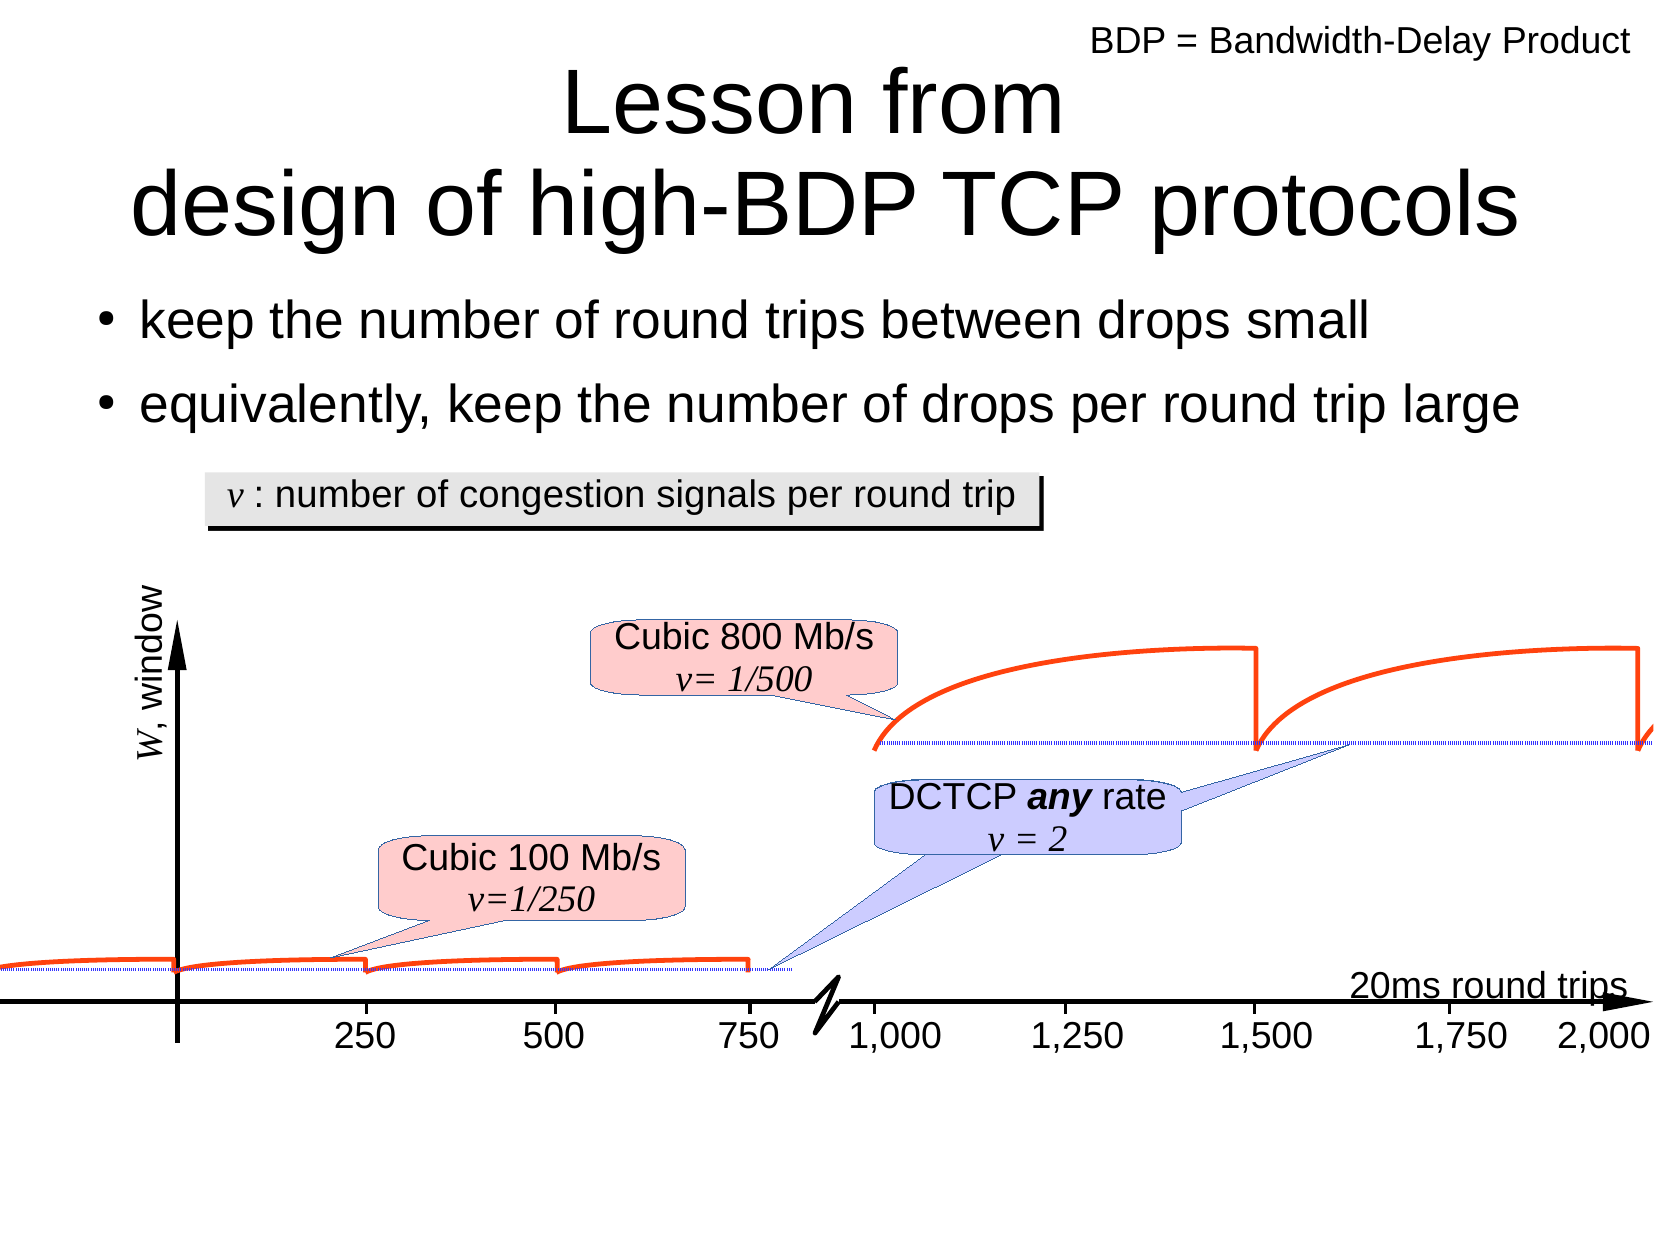

BDP = Bandwidth-Delay Product
# Lesson from design of high-BDP TCP protocols
keep the number of round trips between drops small
equivalently, keep the number of drops per round trip large
v : number of congestion signals per round trip
Cubic 800 Mb/s
v= 1/500
W, window
DCTCP any rate:
v = 2
DCTCP any rate
v = 2
Cubic 100 Mb/s
v=1/250
20ms round trips
250
500
750
1,000
1,250
1,500
1,750
2,000